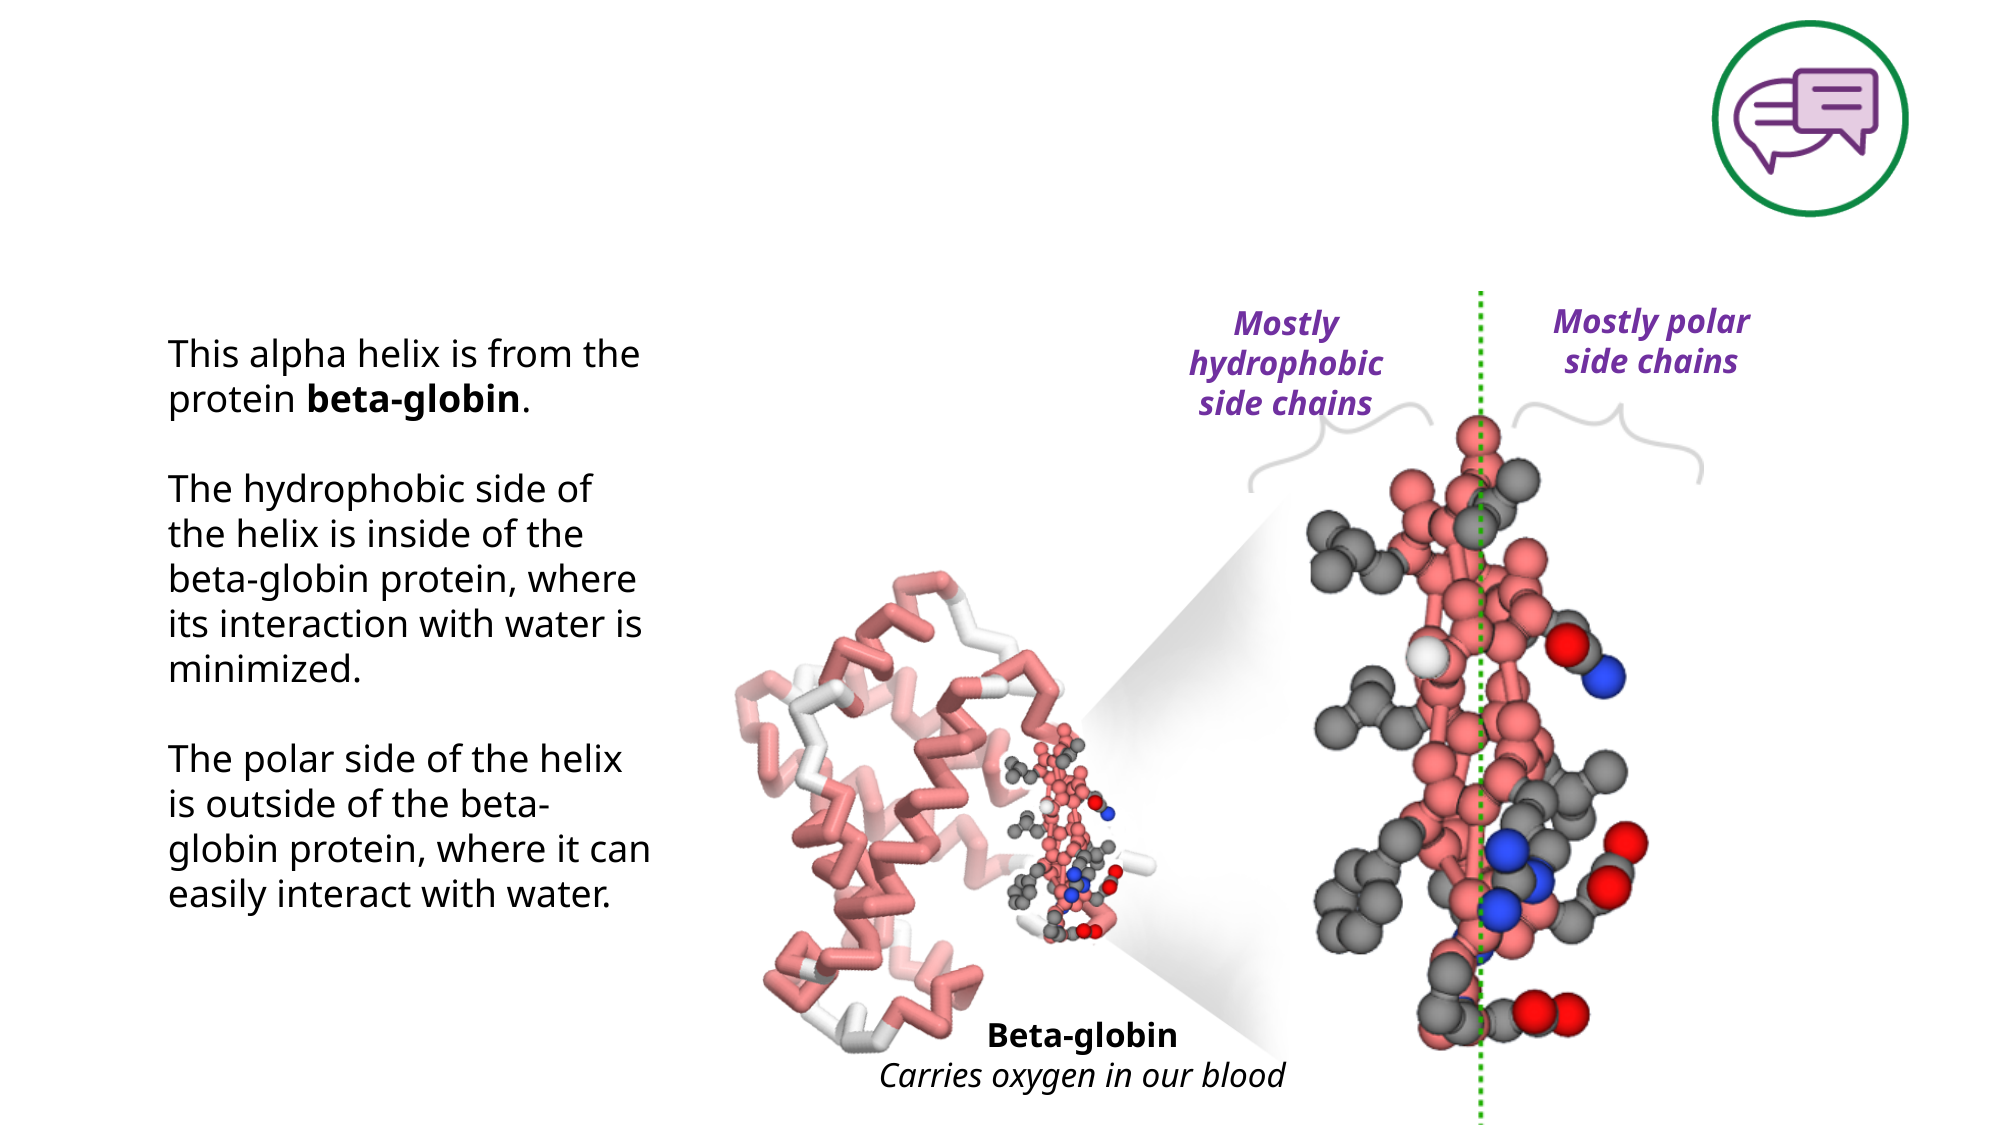

Alpha Helices in a Larger Protein Structure
Mostly polar
side chains
Mostly hydrophobic
side chains
This alpha helix is from the protein beta-globin.
The hydrophobic side of the helix is inside of the beta-globin protein, where its interaction with water is minimized.
The polar side of the helix is outside of the beta-globin protein, where it can easily interact with water.
Beta-globin
Carries oxygen in our blood